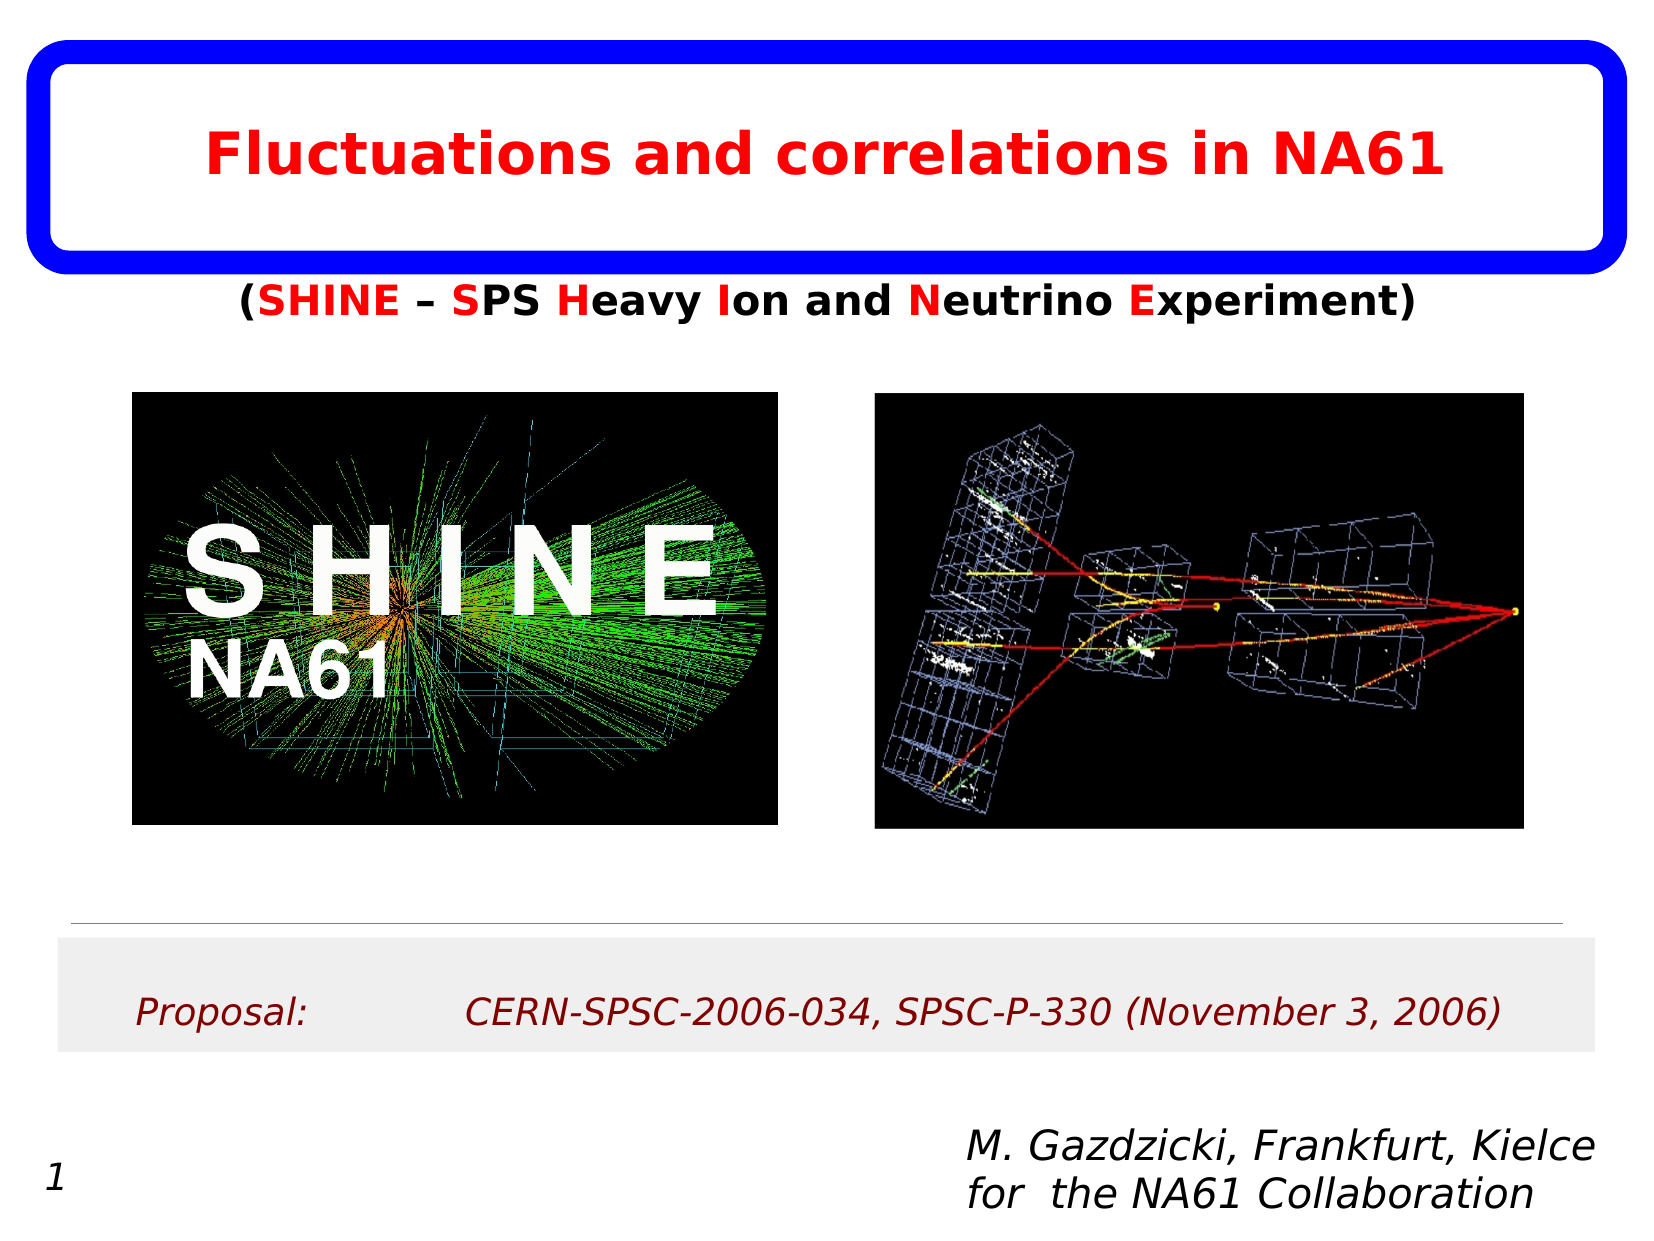

#
Fluctuations and correlations in NA61
(SHINE – SPS Heavy Ion and Neutrino Experiment)
Proposal: CERN-SPSC-2006-034, SPSC-P-330 (November 3, 2006)
M. Gazdzicki, Frankfurt, Kielce
for the NA61 Collaboration